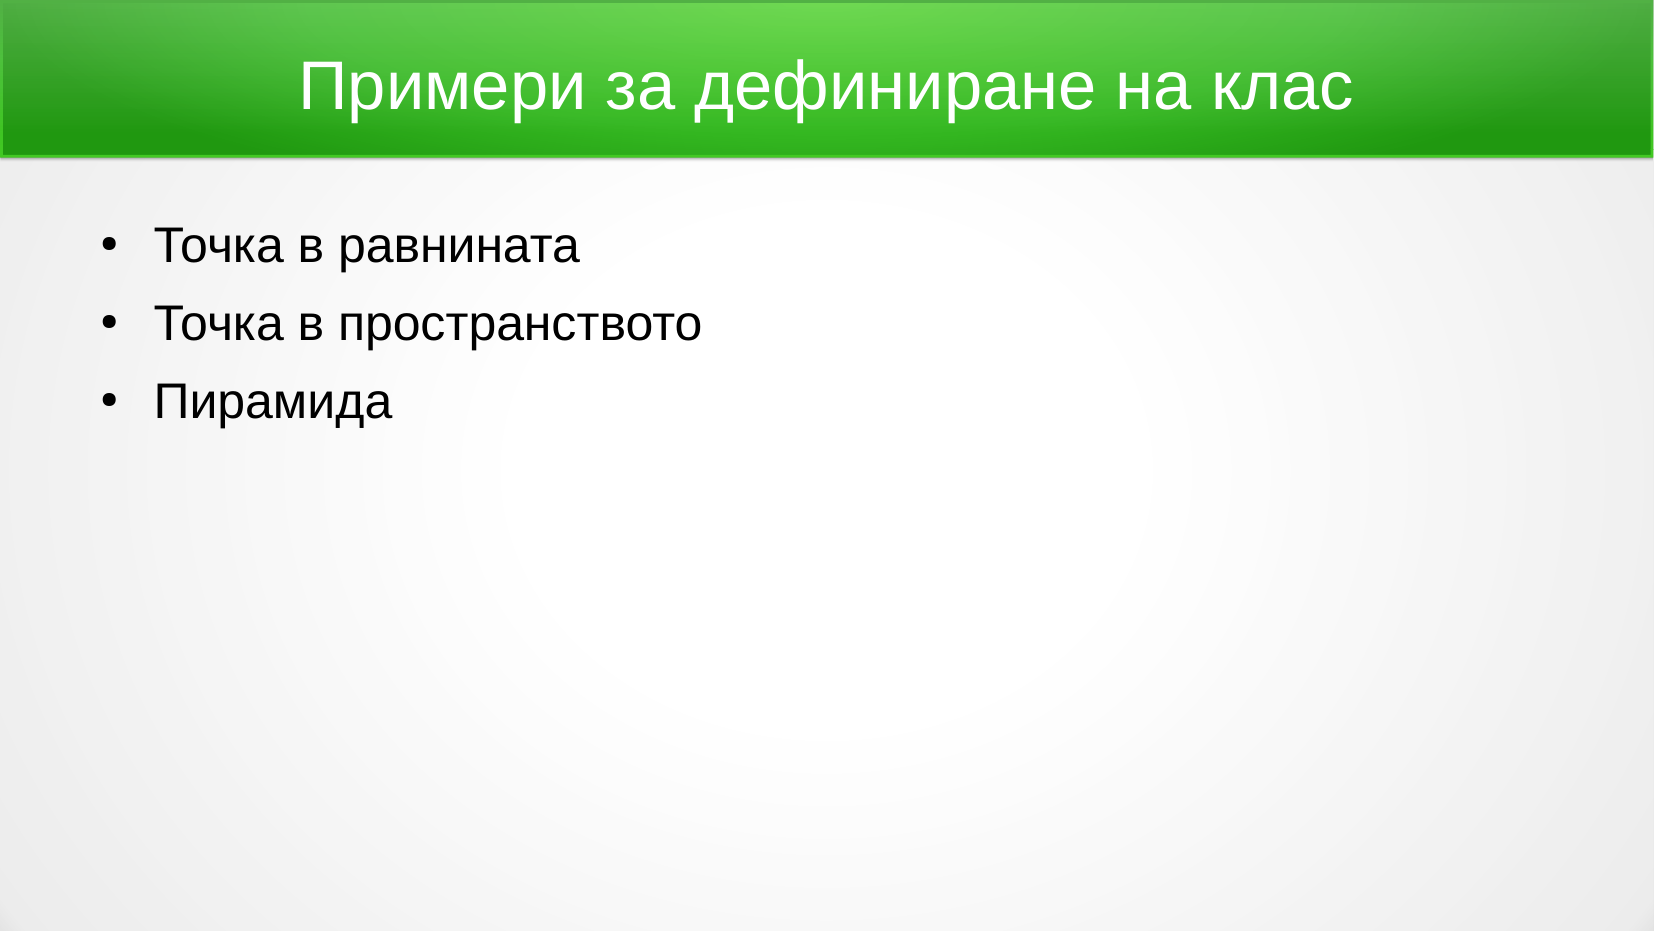

# Примери за дефиниране на клас
Точка в равнината
Точка в пространството
Пирамида